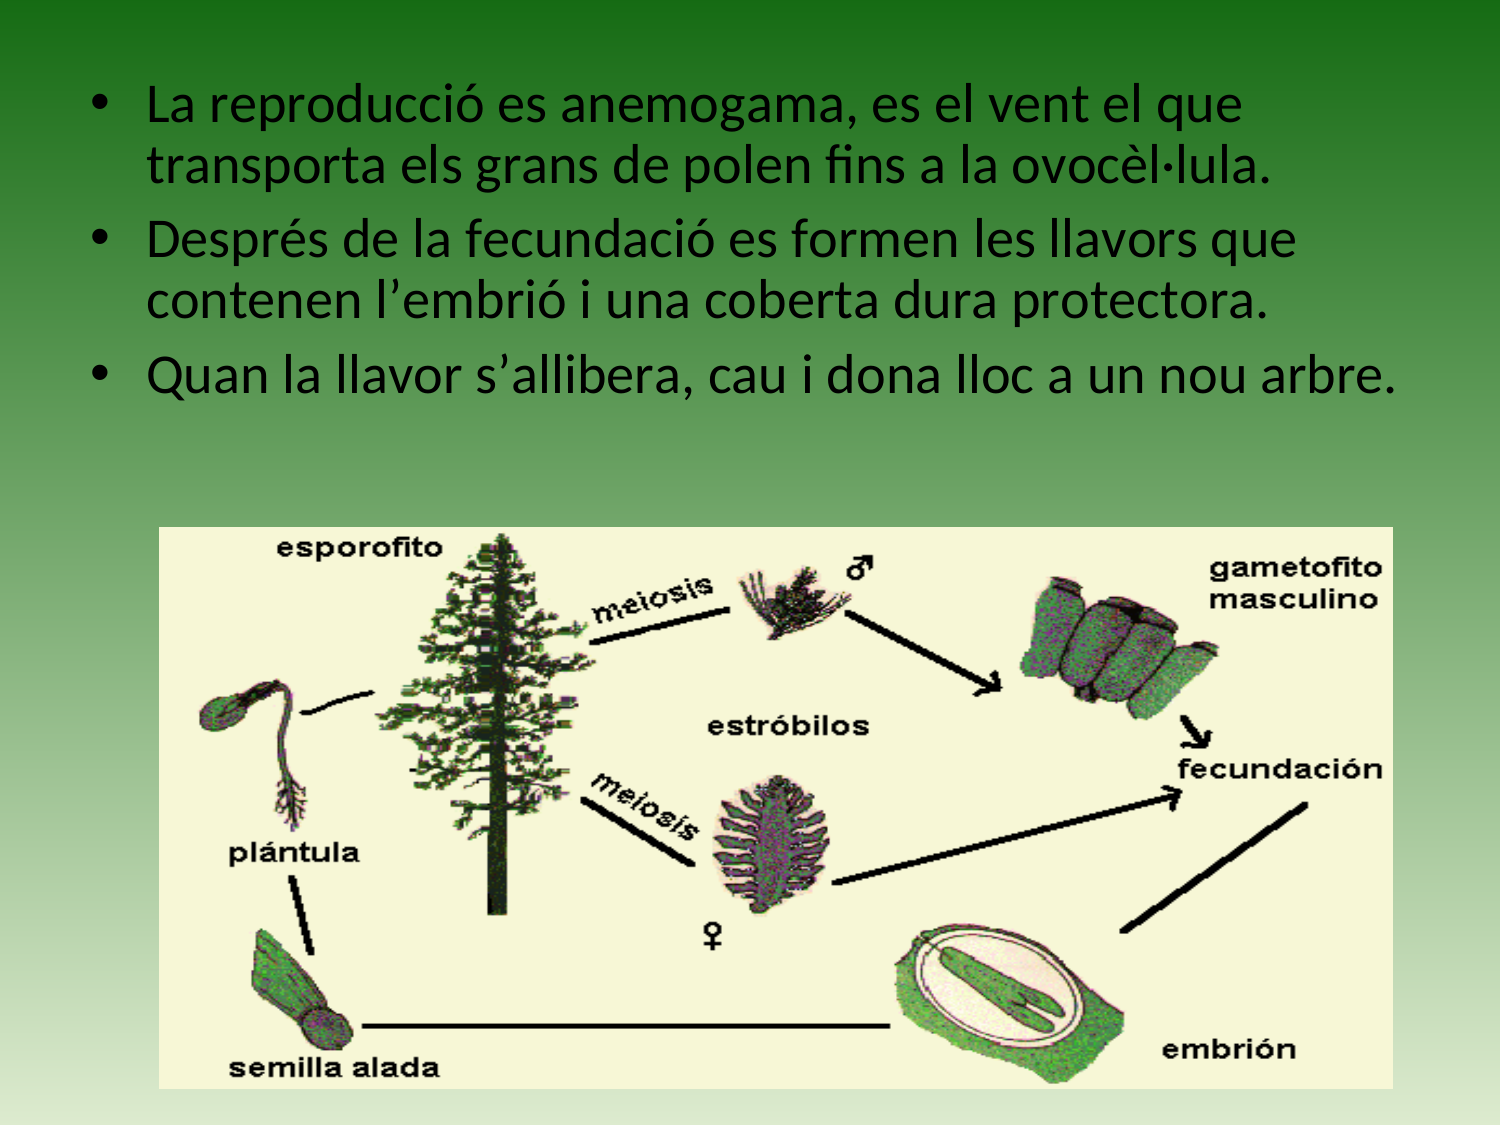

# La reproducció es anemogama, es el vent el que transporta els grans de polen fins a la ovocèl·lula.
Després de la fecundació es formen les llavors que contenen l’embrió i una coberta dura protectora.
Quan la llavor s’allibera, cau i dona lloc a un nou arbre.